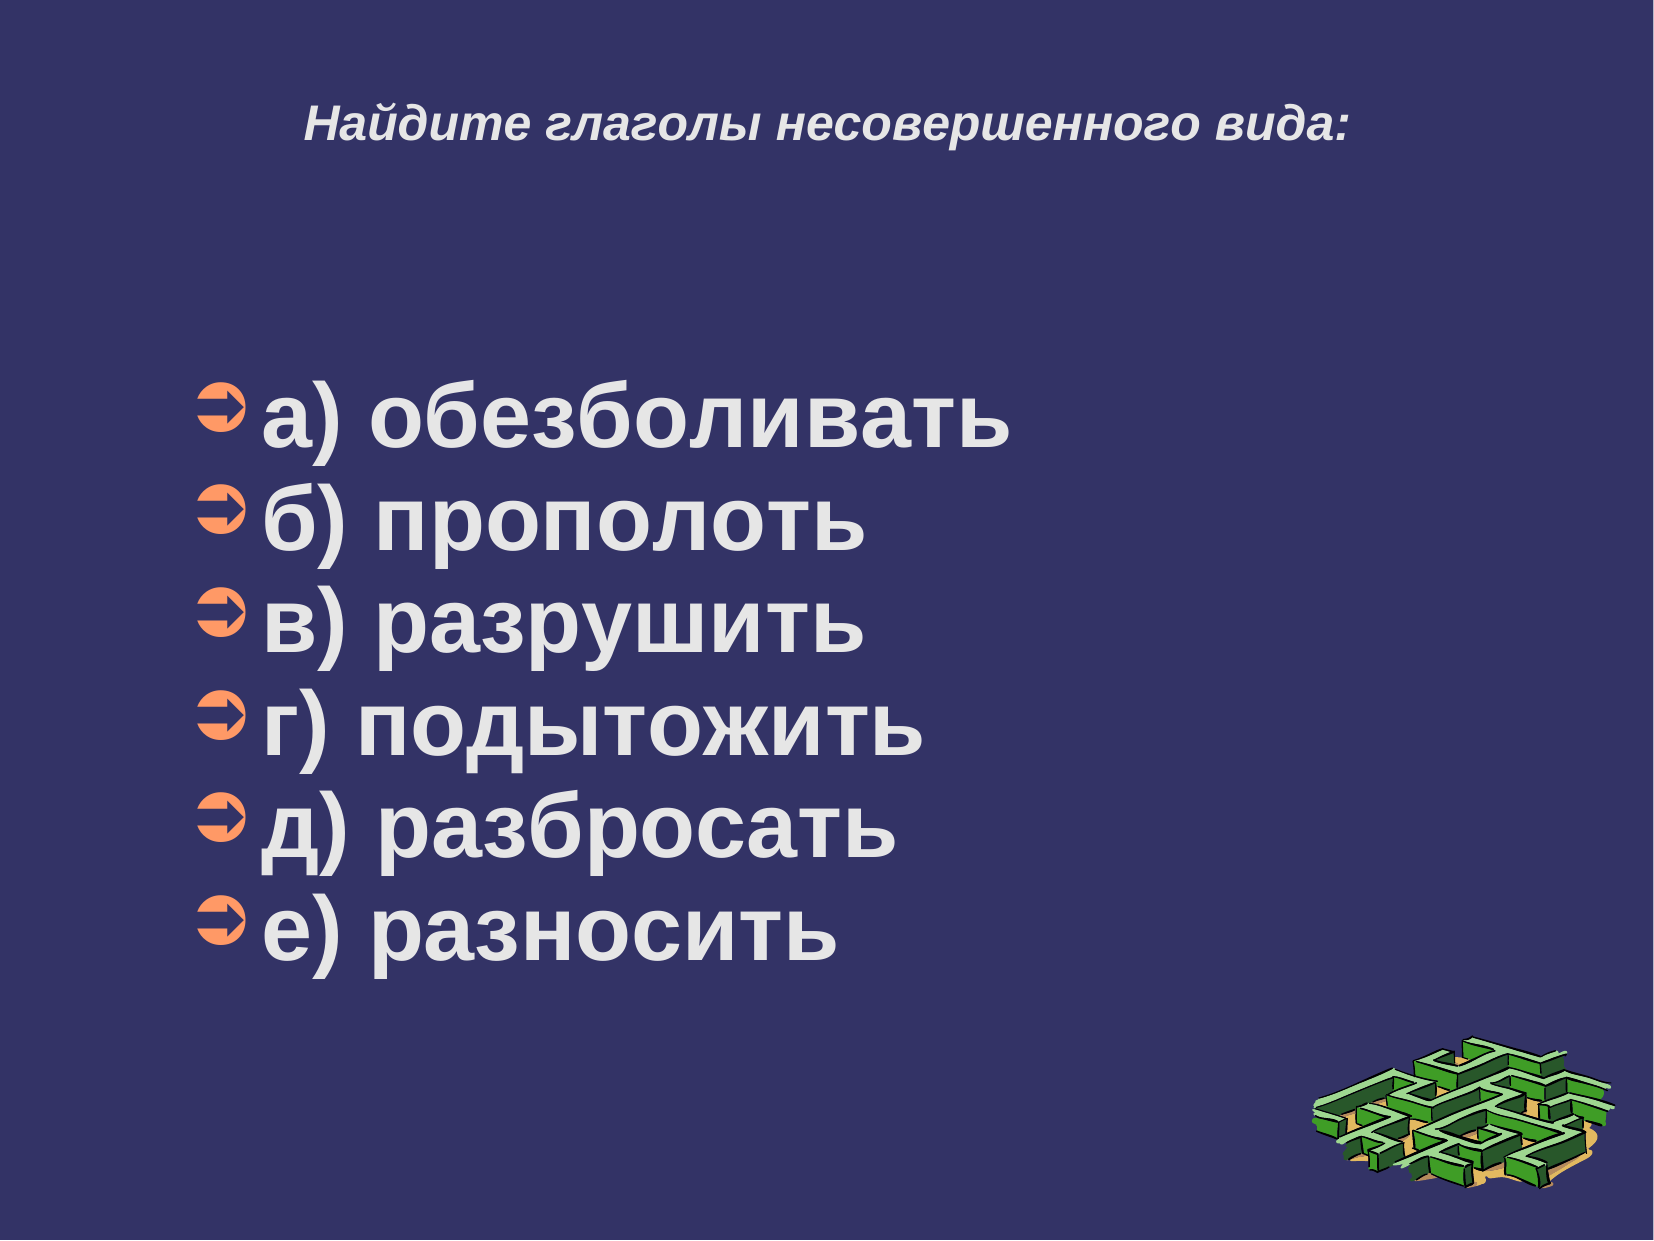

# Найдите глаголы несовершенного вида:
а) обезболивать
б) прополоть
в) разрушить
г) подытожить
д) разбросать
е) разносить